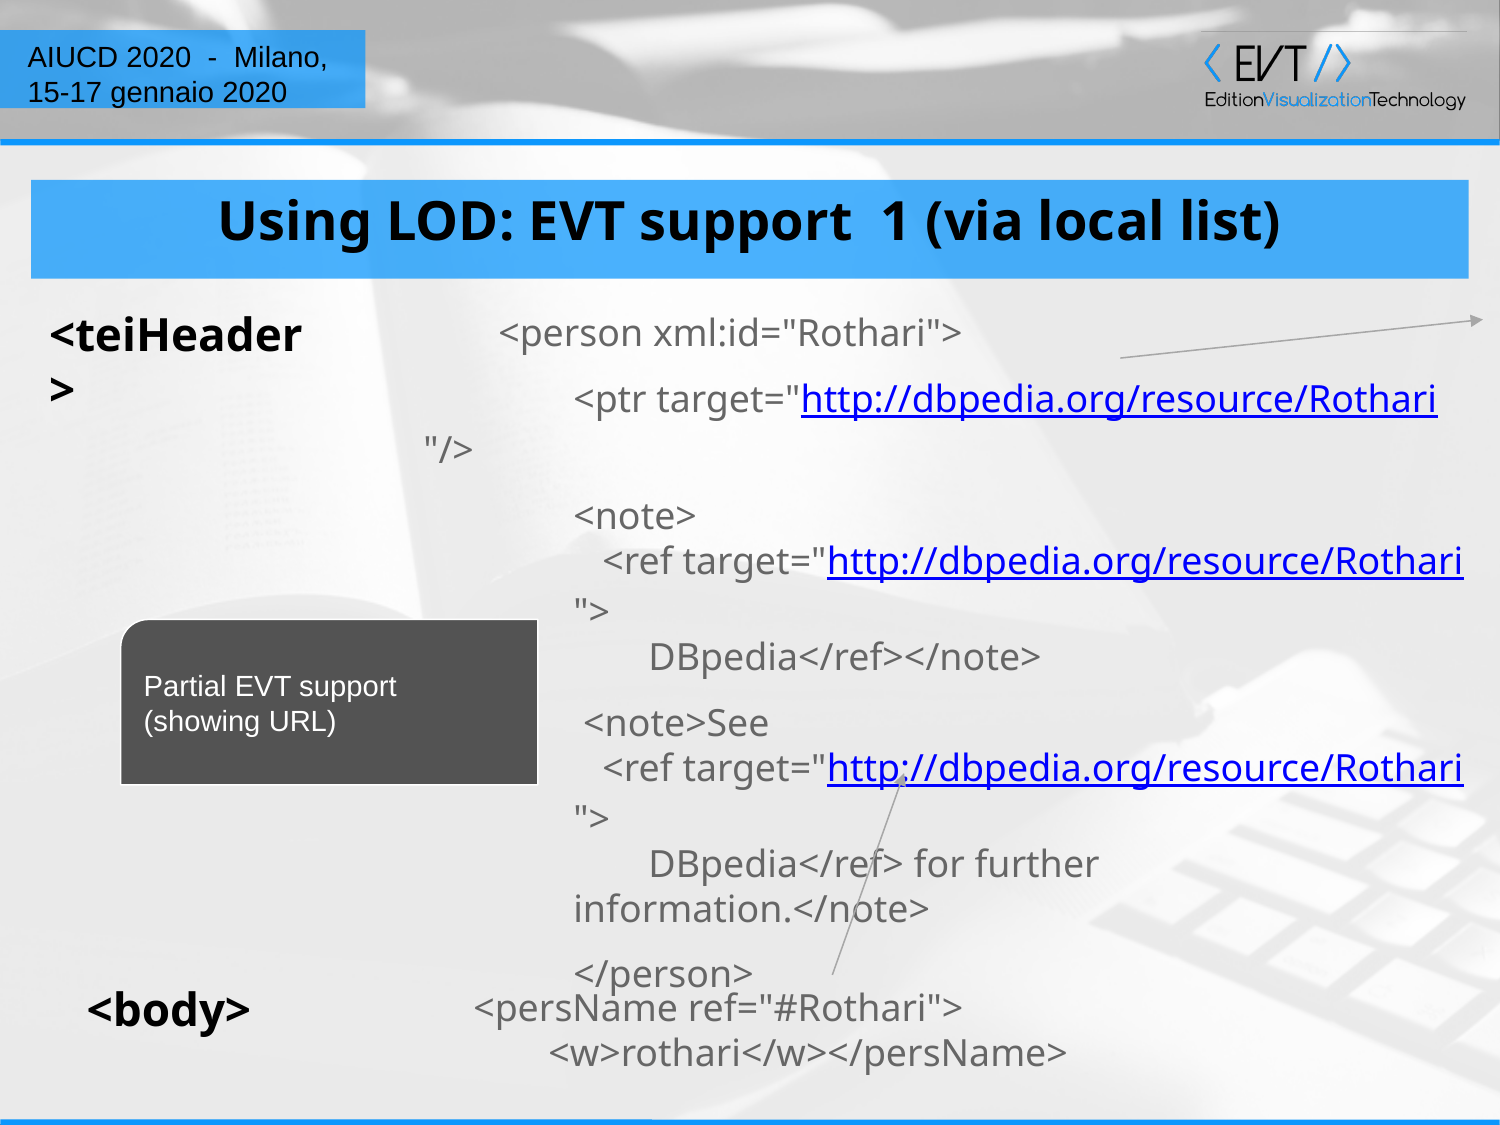

Using LOD: EVT support 1 (via local list)
<teiHeader>
# <person xml:id="Rothari">
		<ptr target="http://dbpedia.org/resource/Rothari"/>
<note>
 <ref target="http://dbpedia.org/resource/Rothari">
	DBpedia</ref></note>
 <note>See
 <ref target="http://dbpedia.org/resource/Rothari">
	DBpedia</ref> for further information.</note>
</person>
Partial EVT support
(showing URL)
<body>
<persName ref="#Rothari">
	<w>rothari</w></persName>